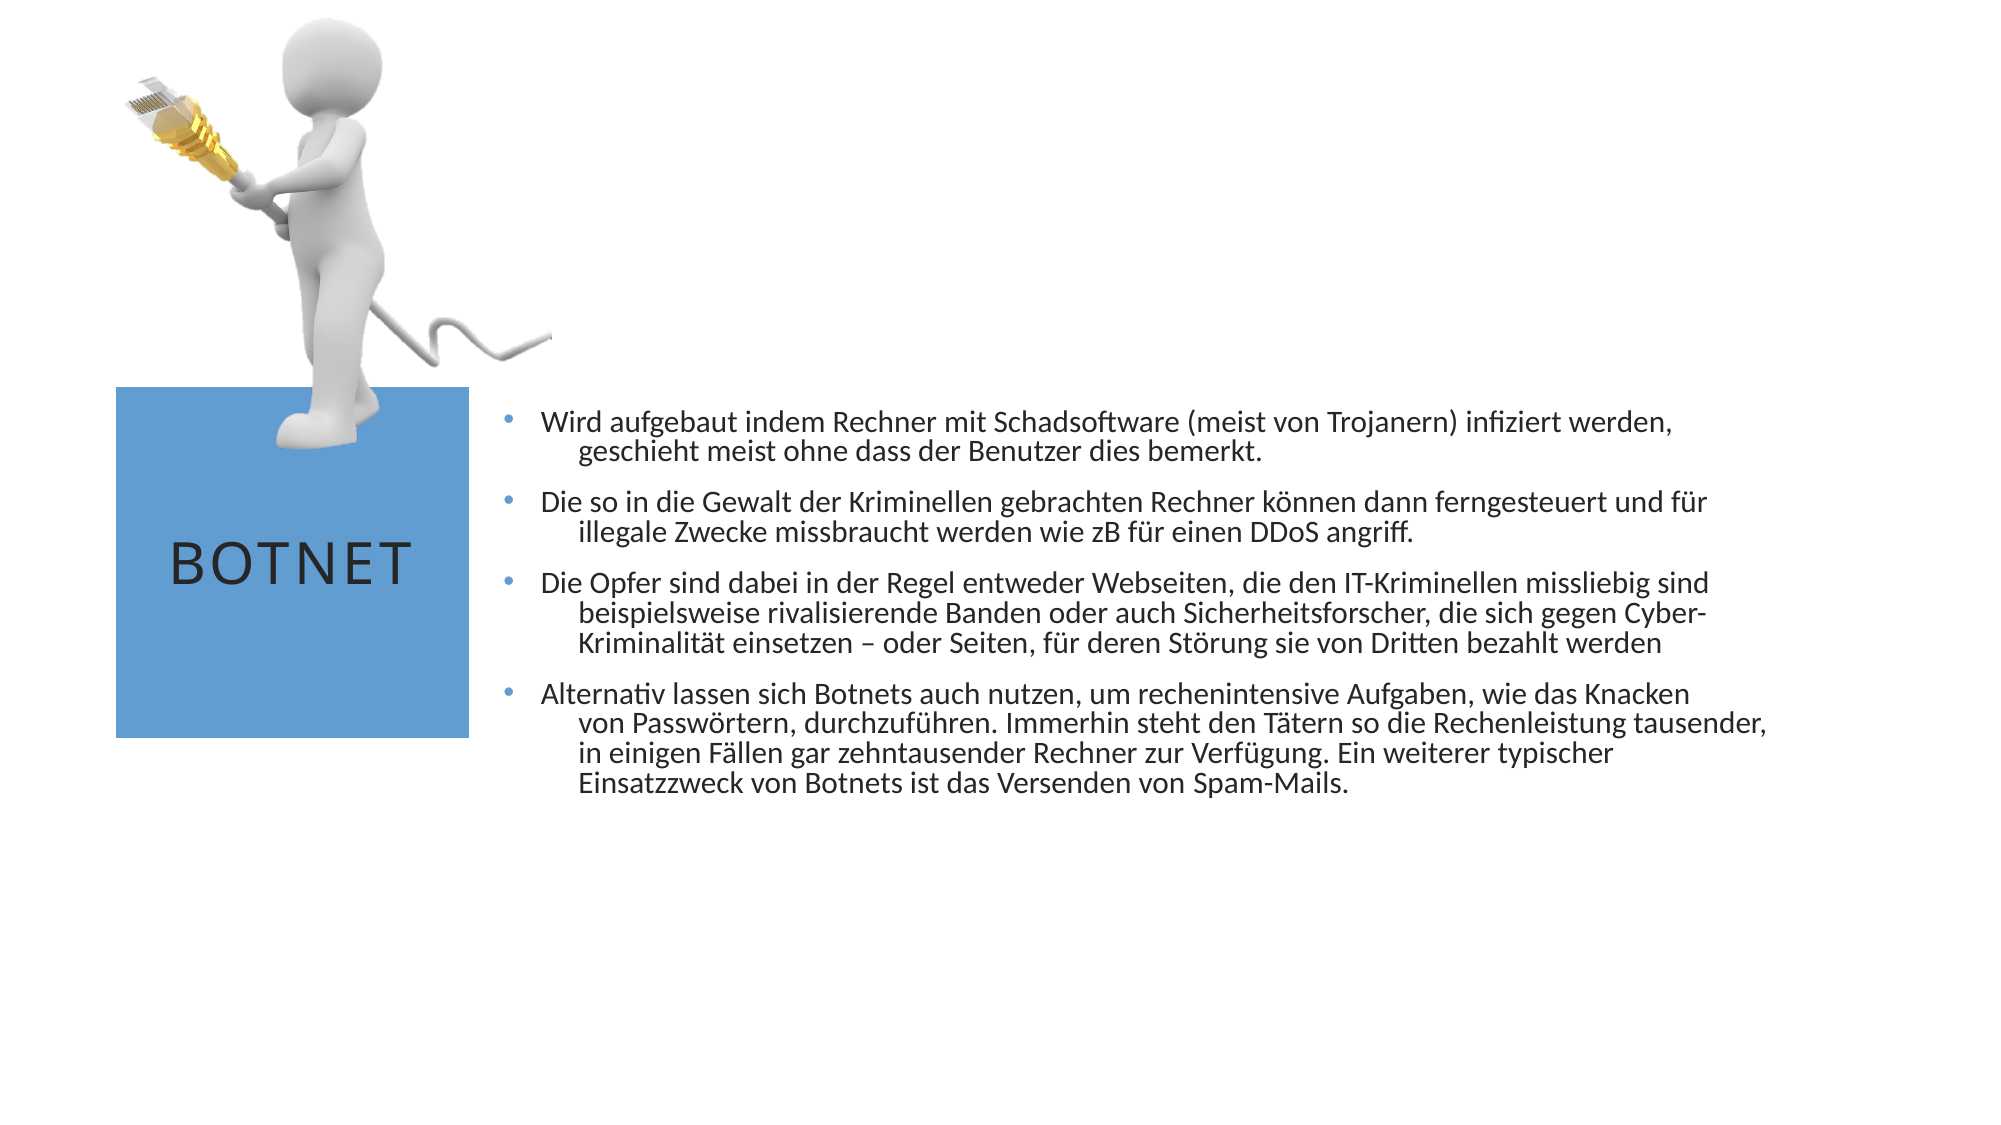

# Wird aufgebaut indem Rechner mit Schadsoftware (meist von Trojanern) infiziert werden, geschieht meist ohne dass der Benutzer dies bemerkt.
Die so in die Gewalt der Kriminellen gebrachten Rechner können dann ferngesteuert und für illegale Zwecke missbraucht werden wie zB für einen DDoS angriff.
Die Opfer sind dabei in der Regel entweder Webseiten, die den IT-Kriminellen missliebig sind beispielsweise rivalisierende Banden oder auch Sicherheitsforscher, die sich gegen Cyber-Kriminalität einsetzen – oder Seiten, für deren Störung sie von Dritten bezahlt werden
Alternativ lassen sich Botnets auch nutzen, um rechenintensive Aufgaben, wie das Knacken von Passwörtern, durchzuführen. Immerhin steht den Tätern so die Rechenleistung tausender, in einigen Fällen gar zehntausender Rechner zur Verfügung. Ein weiterer typischer Einsatzzweck von Botnets ist das Versenden von Spam-Mails.
Botnet